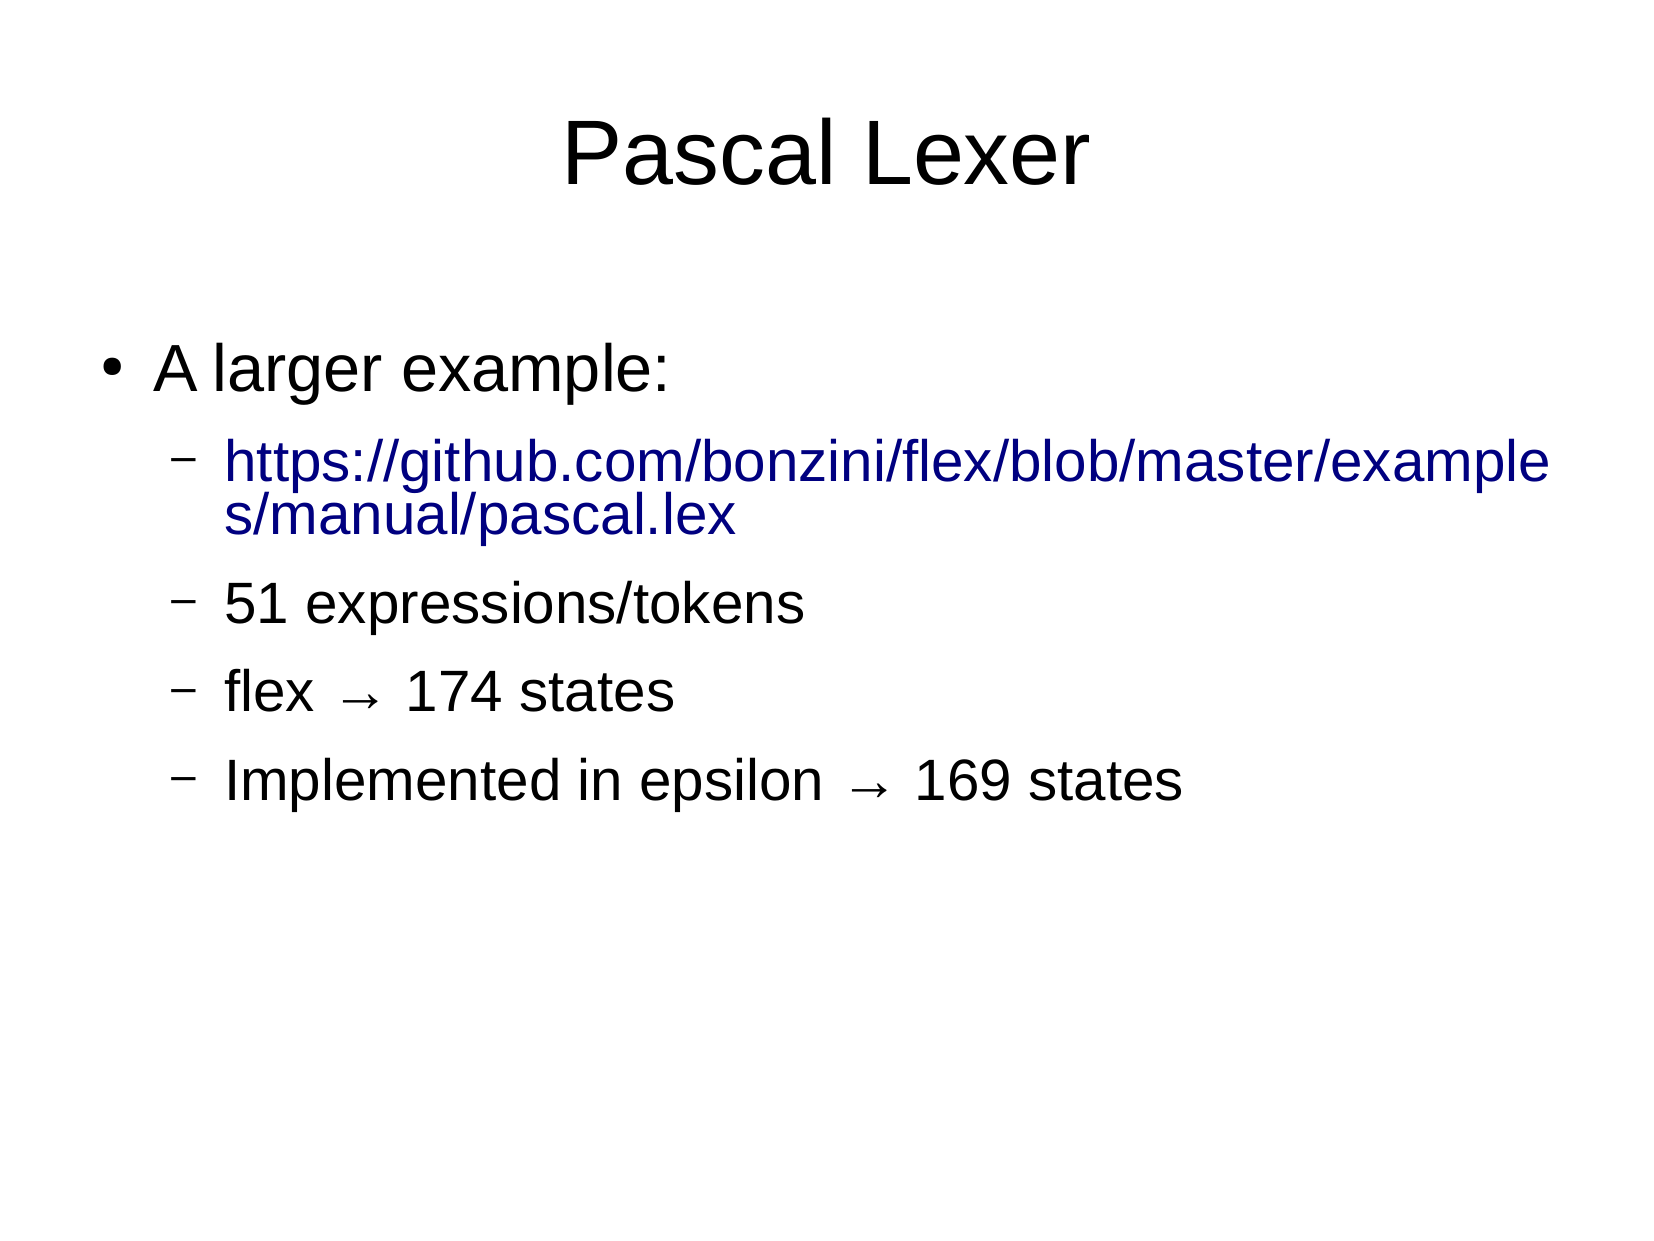

# Pascal Lexer
A larger example:
https://github.com/bonzini/flex/blob/master/examples/manual/pascal.lex
51 expressions/tokens
flex → 174 states
Implemented in epsilon → 169 states